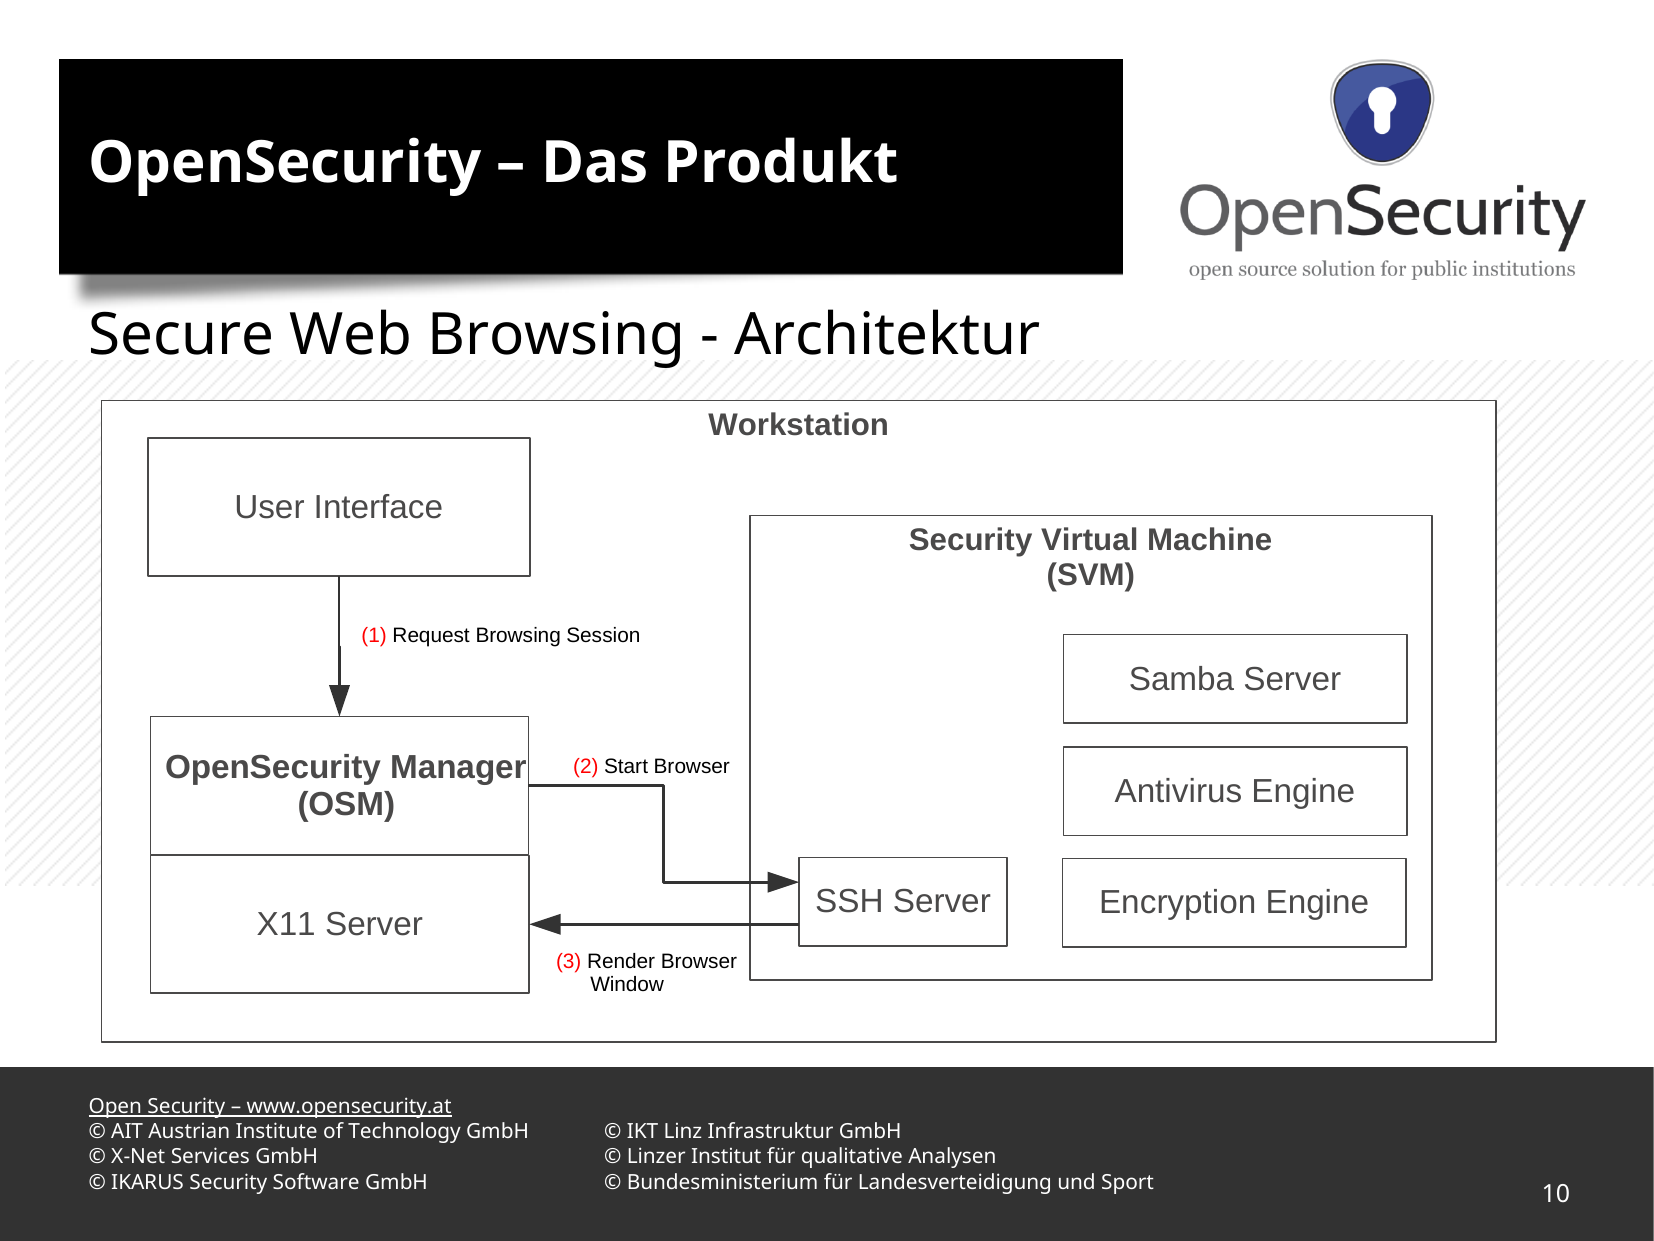

OpenSecurity – Das Produkt
Secure Web Browsing - Architektur
Workstation
User Interface
Security Virtual Machine
(SVM)
(1) Request Browsing Session
Samba Server
OpenSecurity Manager
(OSM)
Antivirus Engine
(2) Start Browser
X11 Server
SSH Server
Encryption Engine
(3) Render Browser
 Window
Open Security – www.opensecurity.at
© AIT Austrian Institute of Technology GmbH		© IKT Linz Infrastruktur GmbH
© X-Net Services GmbH				© Linzer Institut für qualitative Analysen
© IKARUS Security Software GmbH			© Bundesministerium für Landesverteidigung und Sport